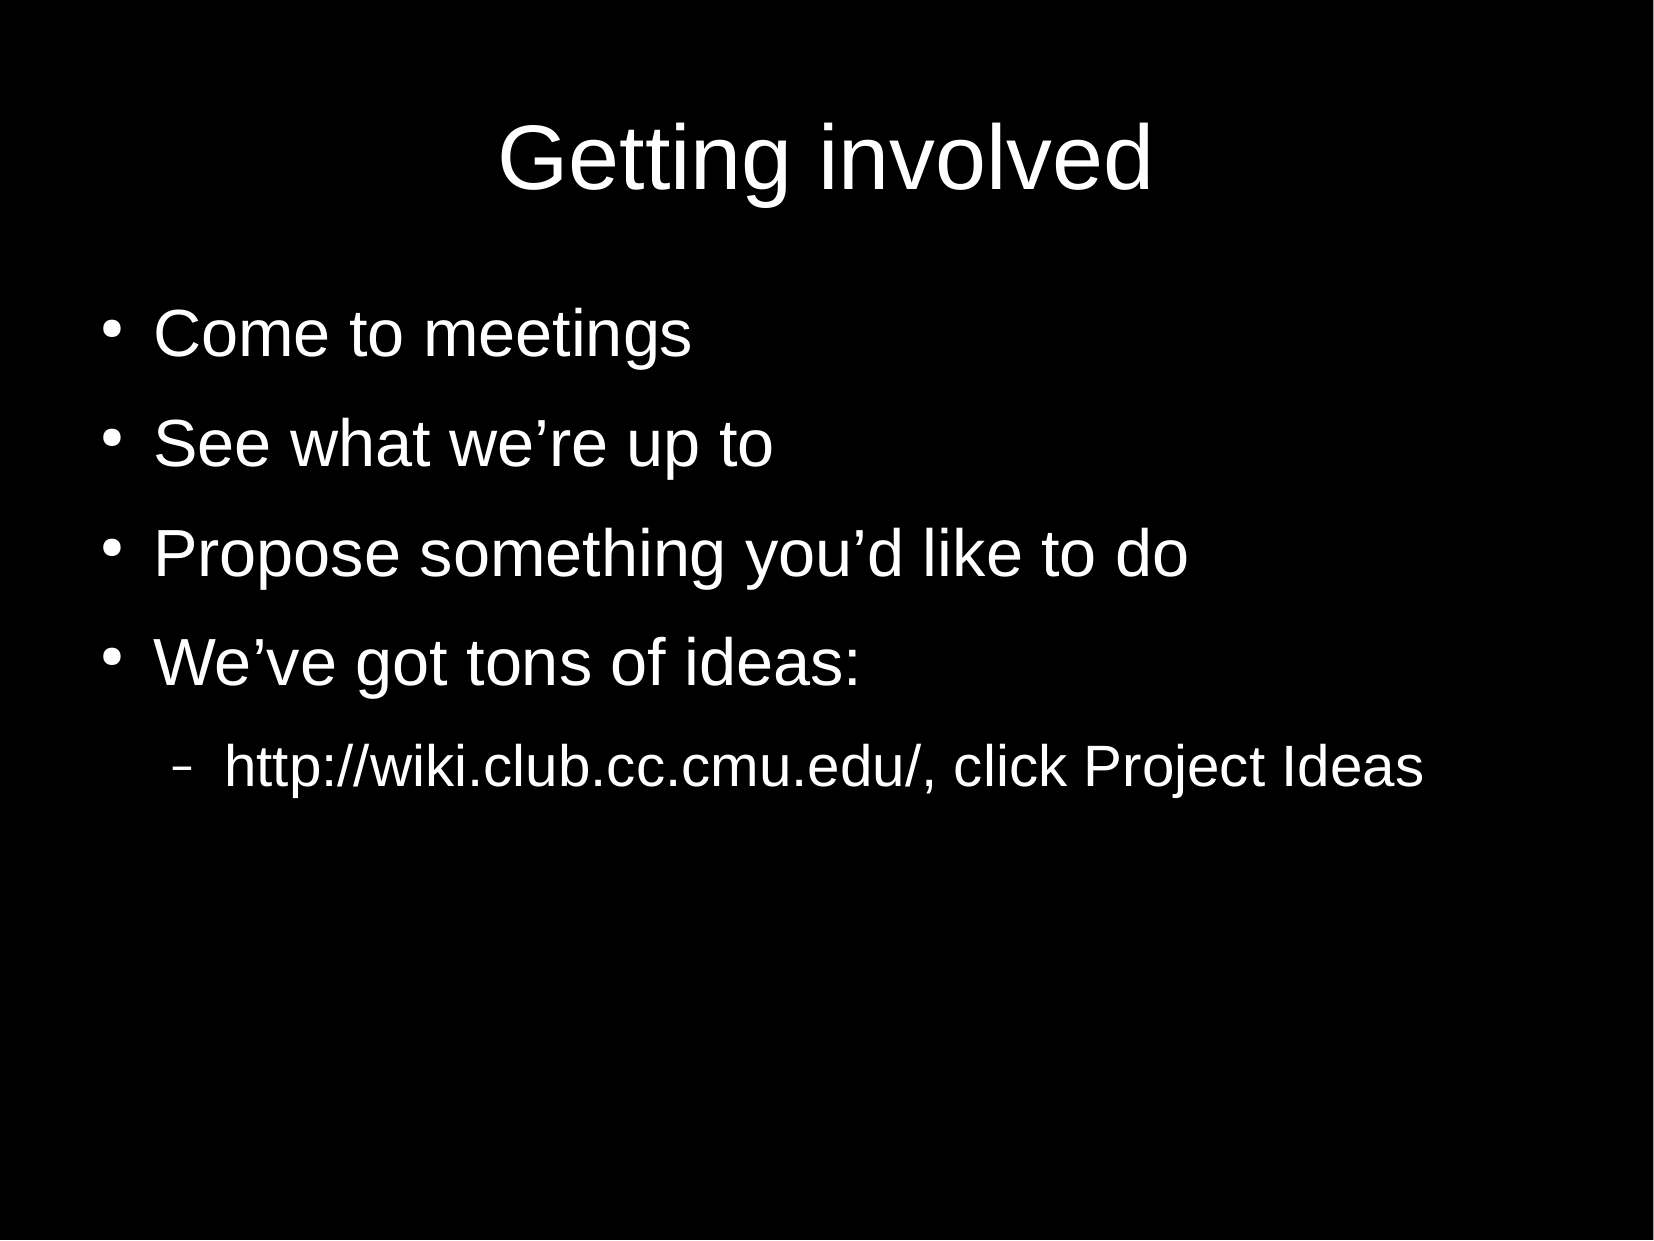

# Getting involved
Come to meetings
See what we’re up to
Propose something you’d like to do
We’ve got tons of ideas:
http://wiki.club.cc.cmu.edu/, click Project Ideas